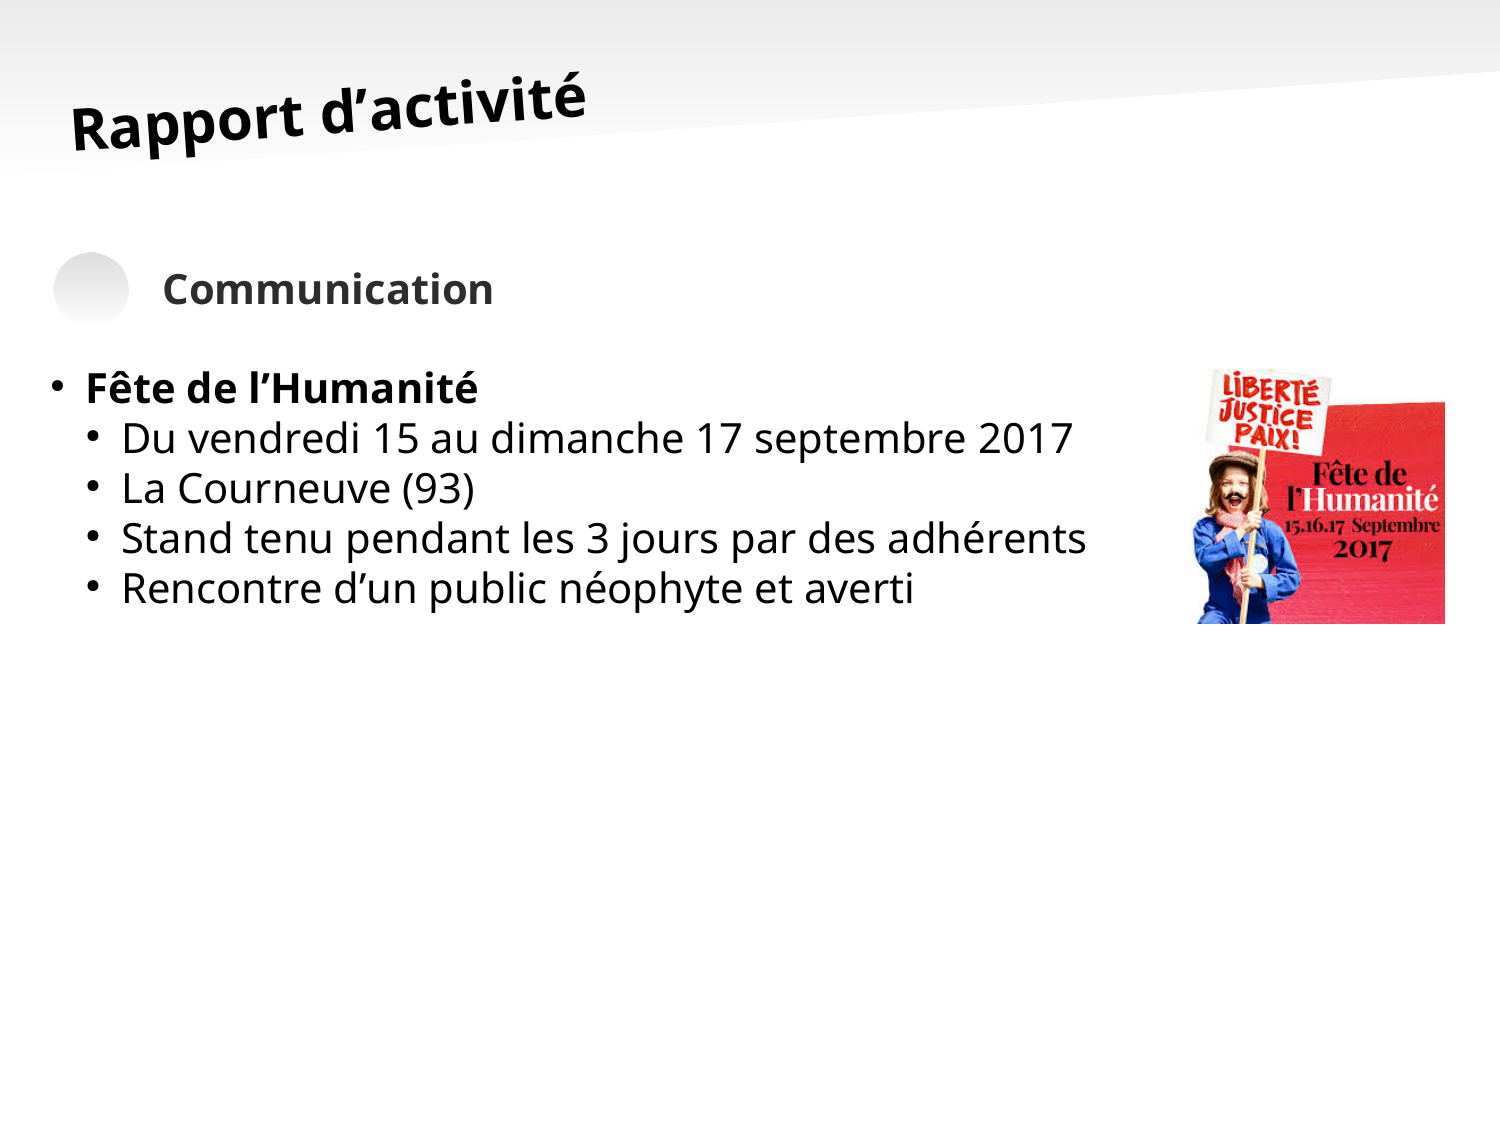

Rapport d’activité
Communication
Fête de l’Humanité
Du vendredi 15 au dimanche 17 septembre 2017
La Courneuve (93)
Stand tenu pendant les 3 jours par des adhérents
Rencontre d’un public néophyte et averti
5